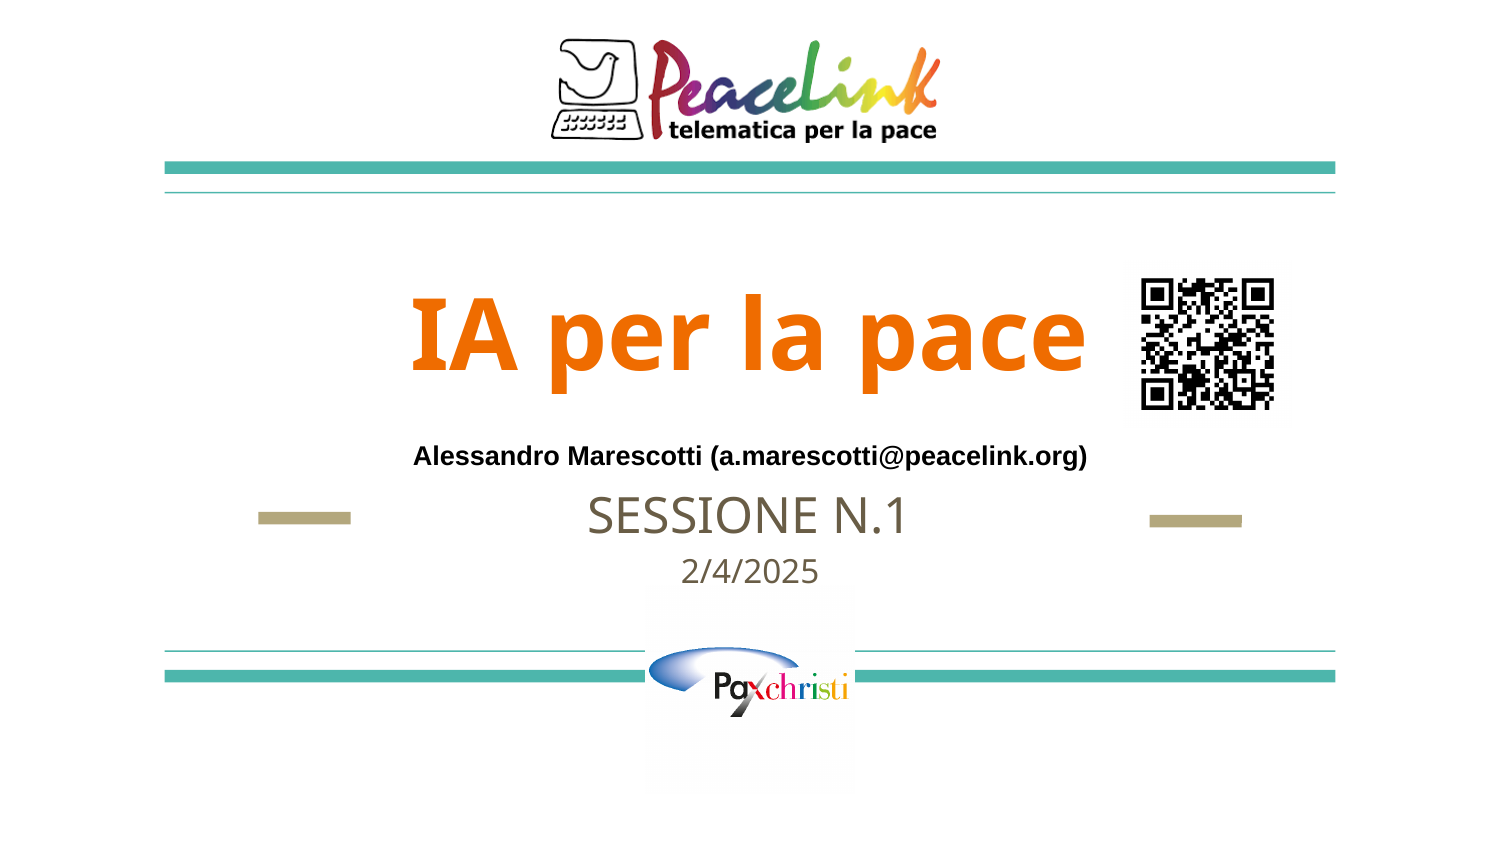

# IA per la pace
Alessandro Marescotti (a.marescotti@peacelink.org)
SESSIONE N.1
2/4/2025